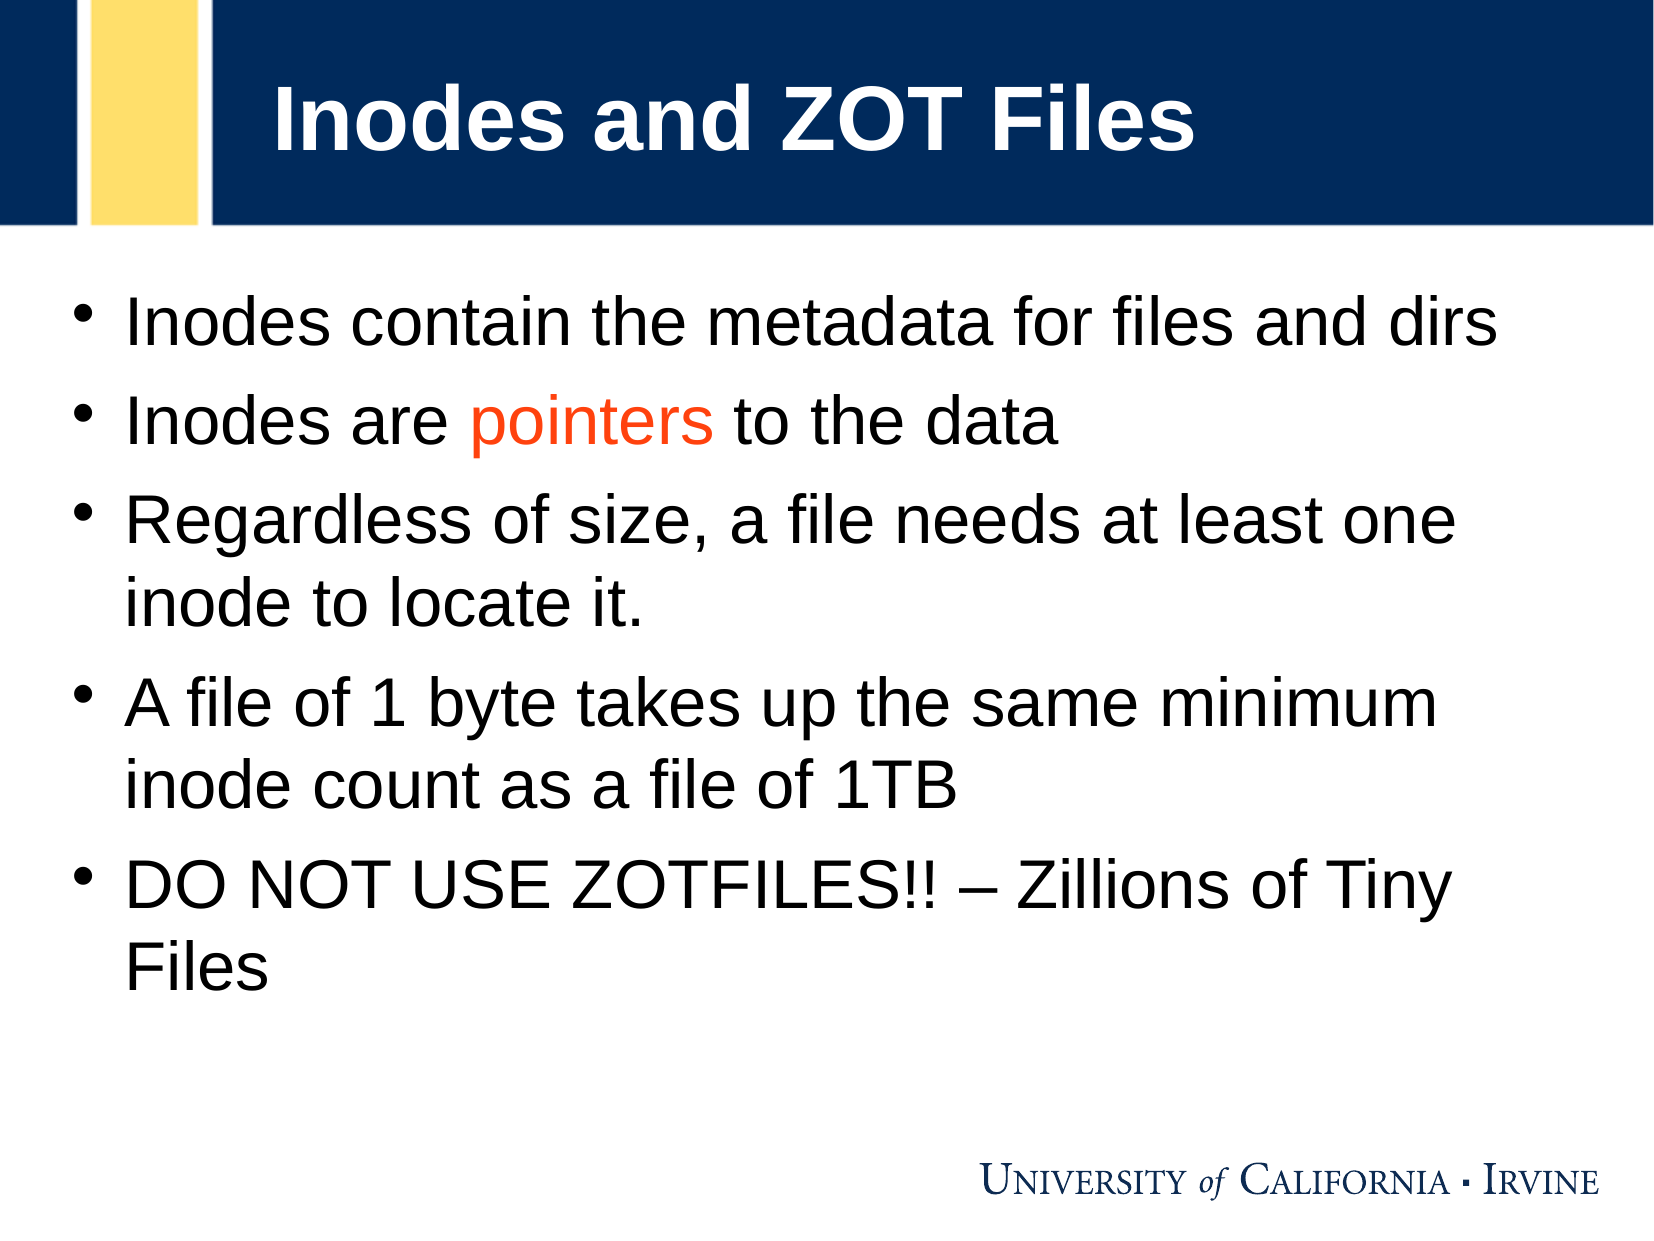

# Inodes and ZOT Files
Inodes contain the metadata for files and dirs
Inodes are pointers to the data
Regardless of size, a file needs at least one inode to locate it.
A file of 1 byte takes up the same minimum inode count as a file of 1TB
DO NOT USE ZOTFILES!! – Zillions of Tiny Files